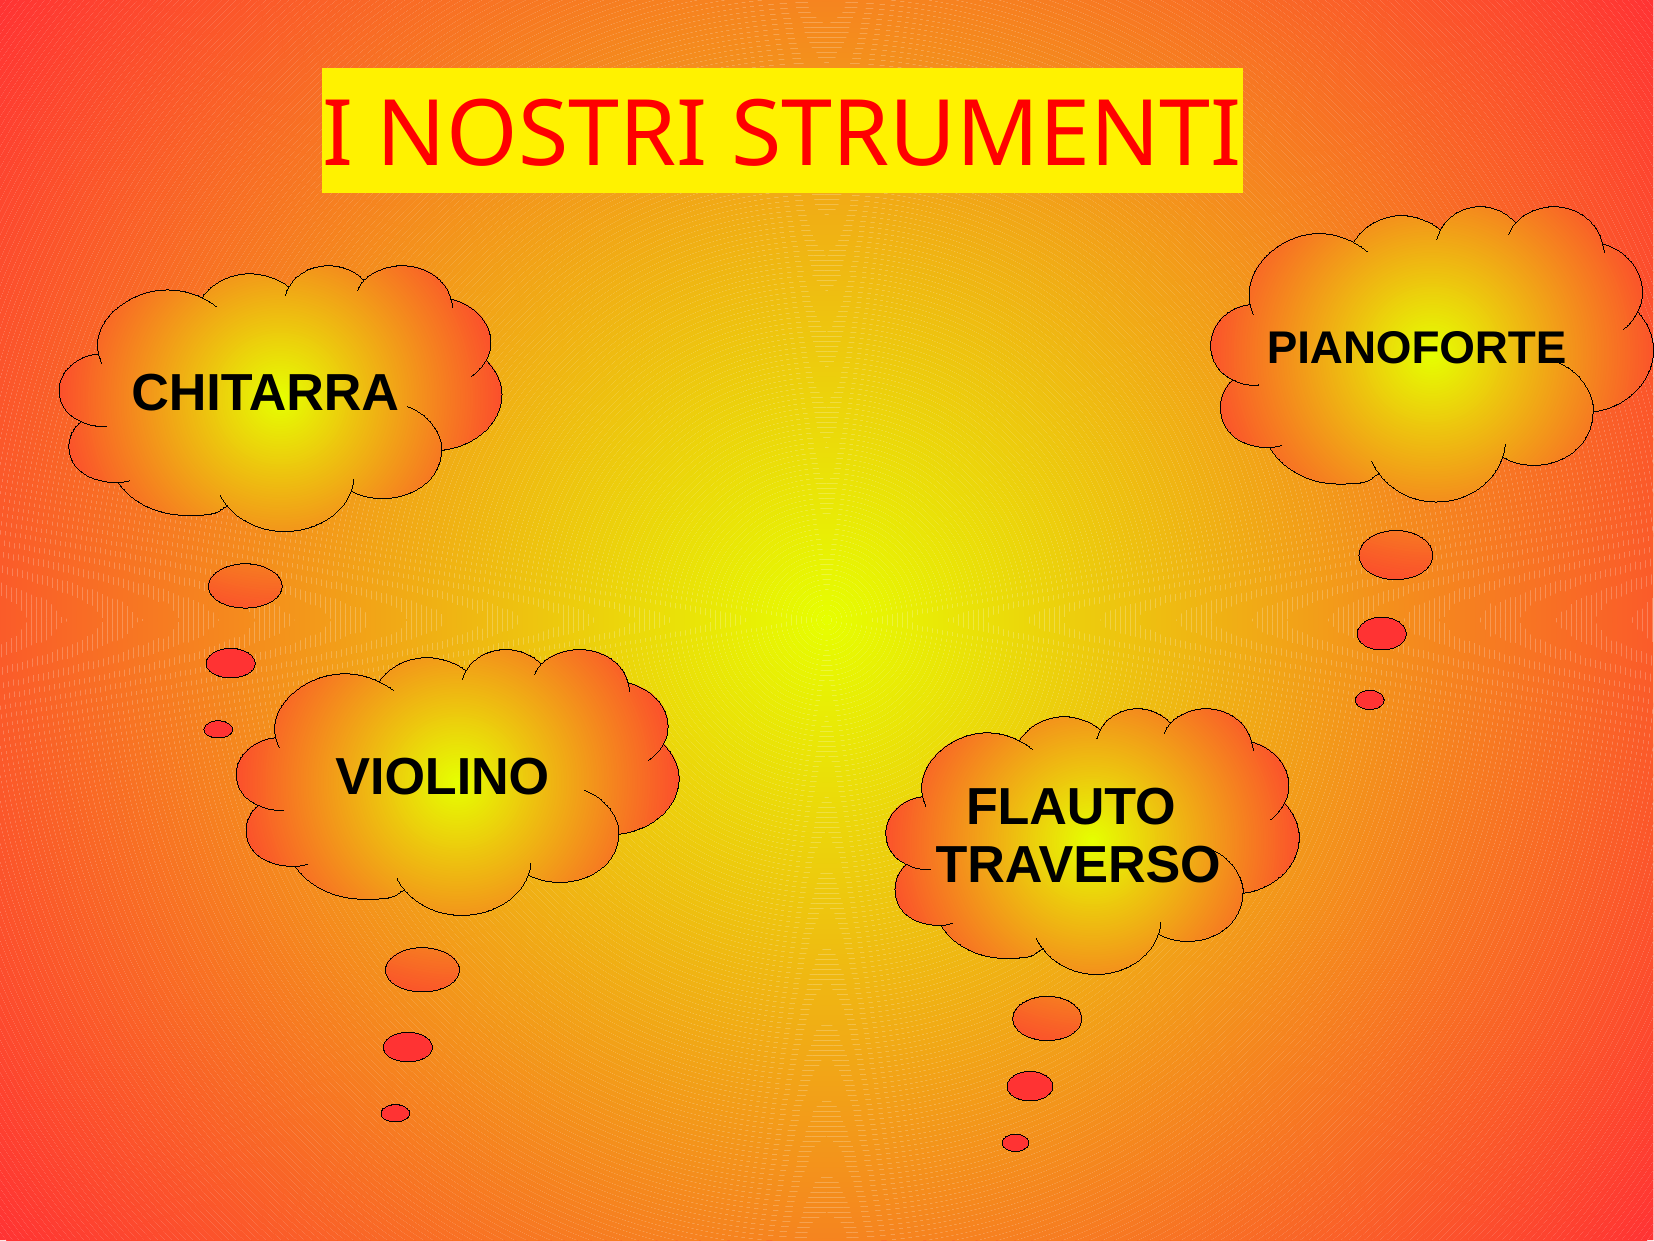

I NOSTRI STRUMENTI
PIANOFORTE
CHITARRA
VIOLINO
FLAUTO
TRAVERSO